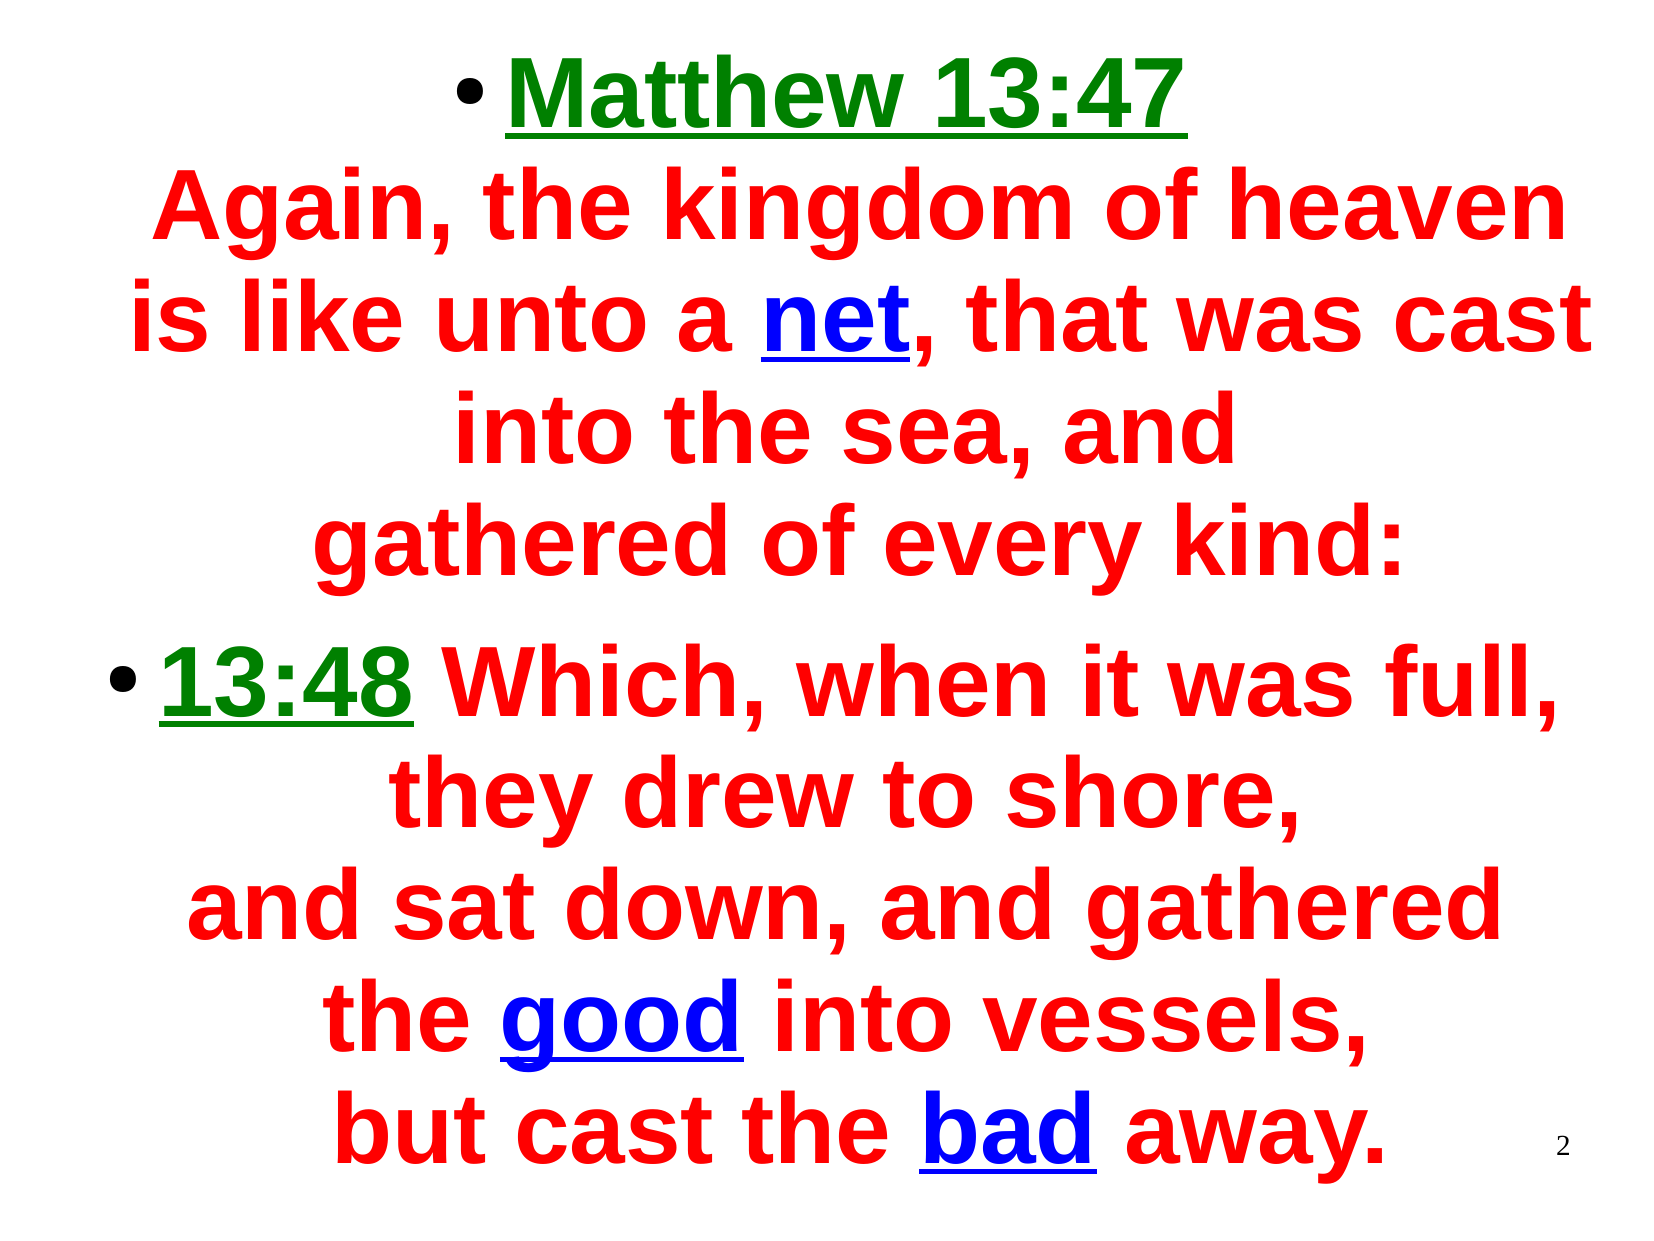

# Matthew 13:47 Again, the kingdom of heaven is like unto a net, that was cast into the sea, and gathered of every kind:
13:48 Which, when it was full, they drew to shore,
and sat down, and gathered
the good into vessels,
but cast the bad away.
2